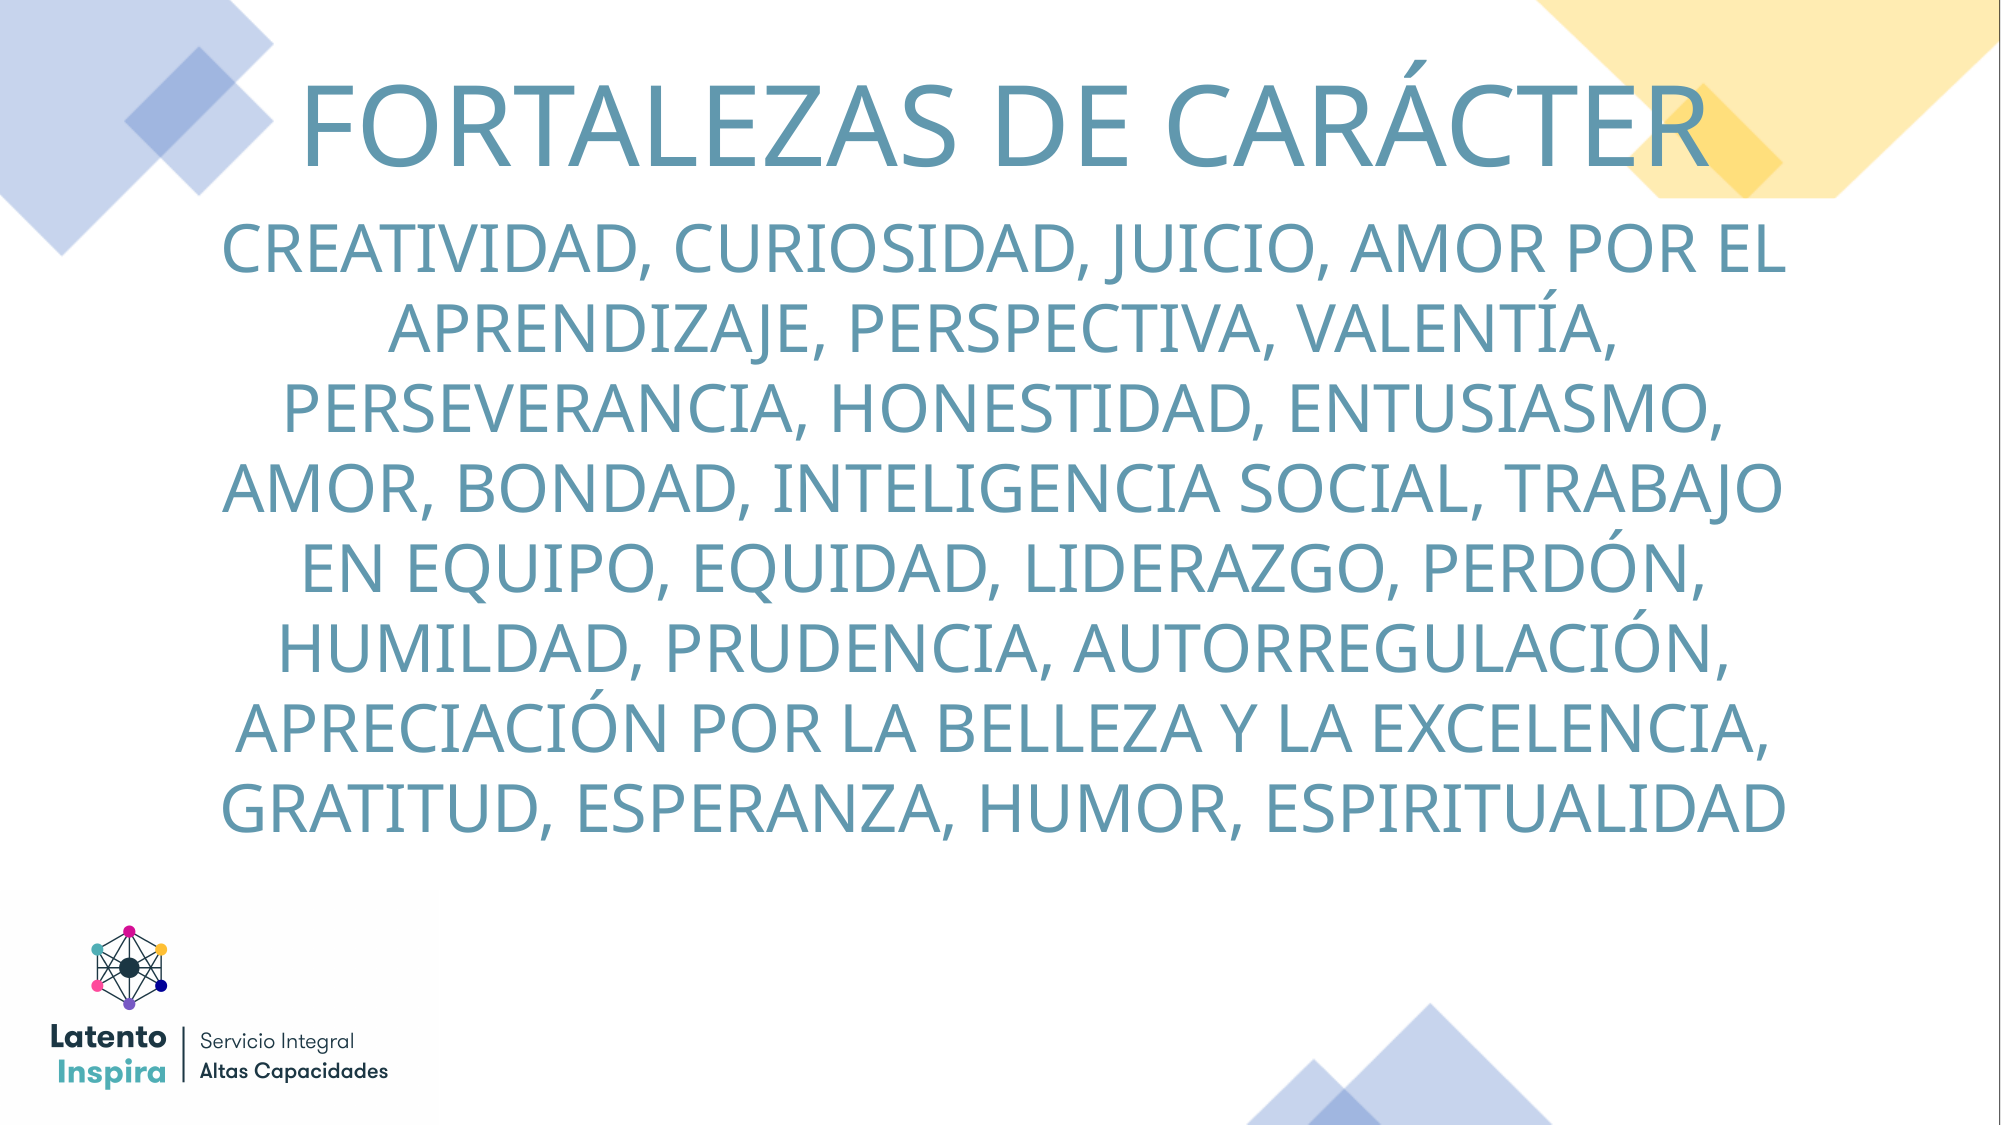

FORTALEZAS DE CARÁCTER
CREATIVIDAD, CURIOSIDAD, JUICIO, AMOR POR EL APRENDIZAJE, PERSPECTIVA, VALENTÍA, PERSEVERANCIA, HONESTIDAD, ENTUSIASMO, AMOR, BONDAD, INTELIGENCIA SOCIAL, TRABAJO EN EQUIPO, EQUIDAD, LIDERAZGO, PERDÓN, HUMILDAD, PRUDENCIA, AUTORREGULACIÓN, APRECIACIÓN POR LA BELLEZA Y LA EXCELENCIA, GRATITUD, ESPERANZA, HUMOR, ESPIRITUALIDAD